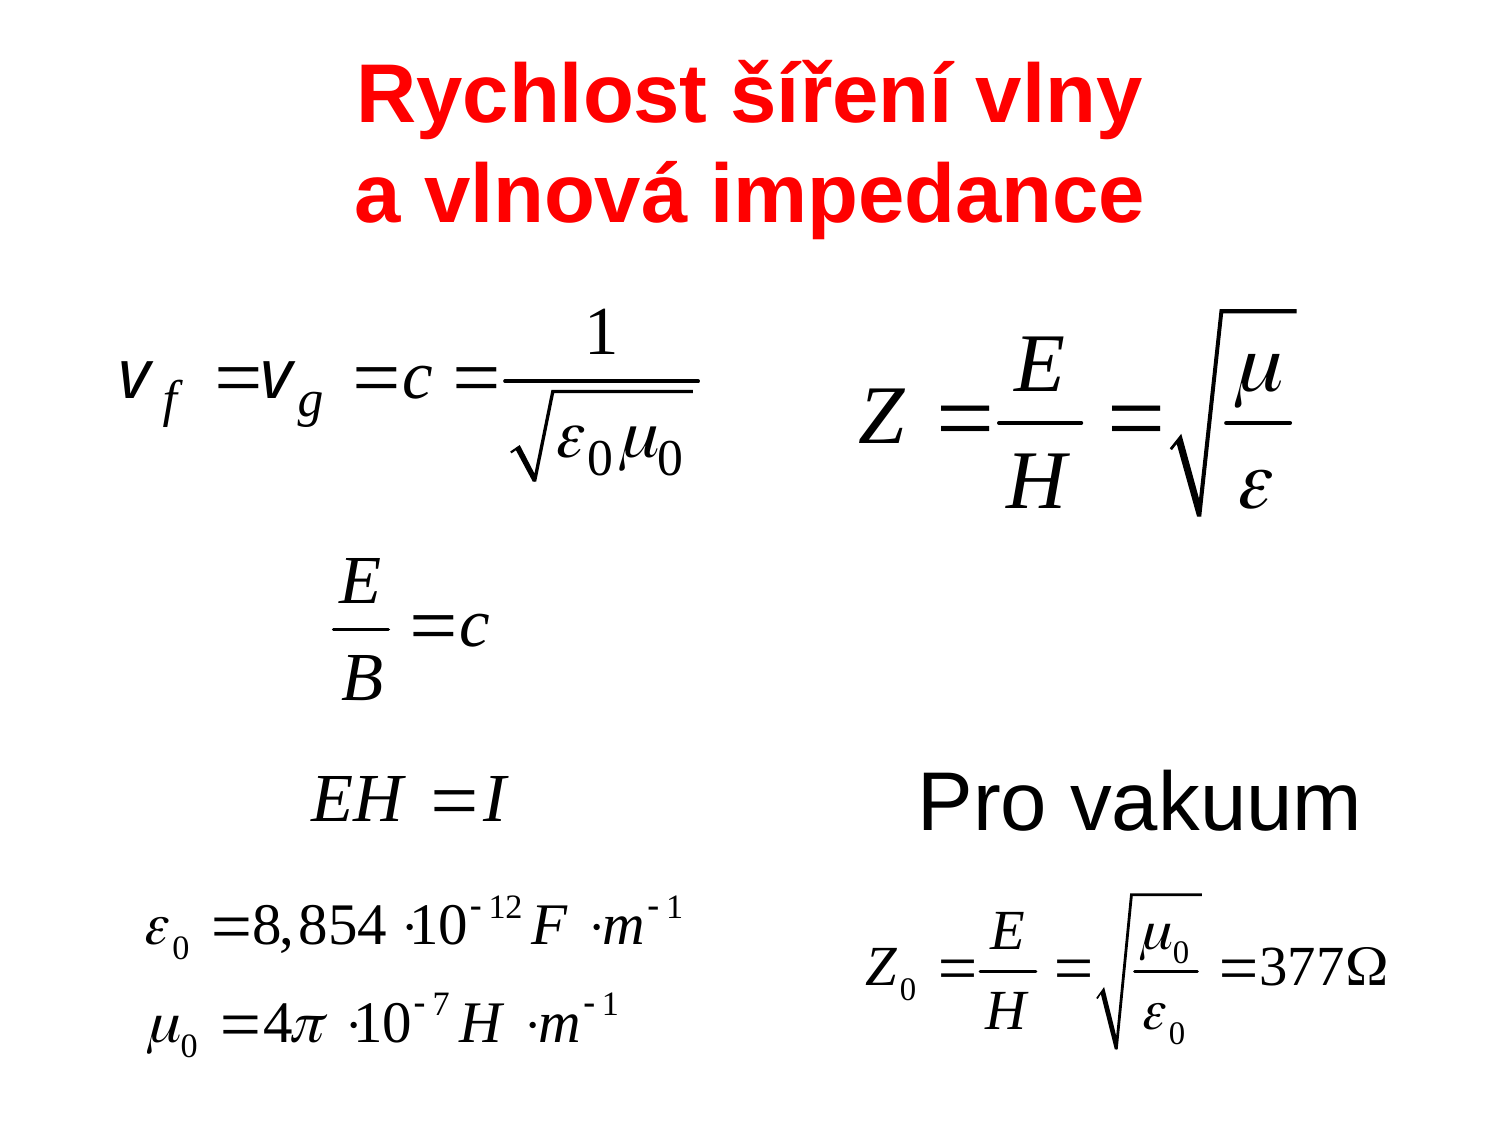

# Rychlost šíření vlny a vlnová impedance
Pro vakuum